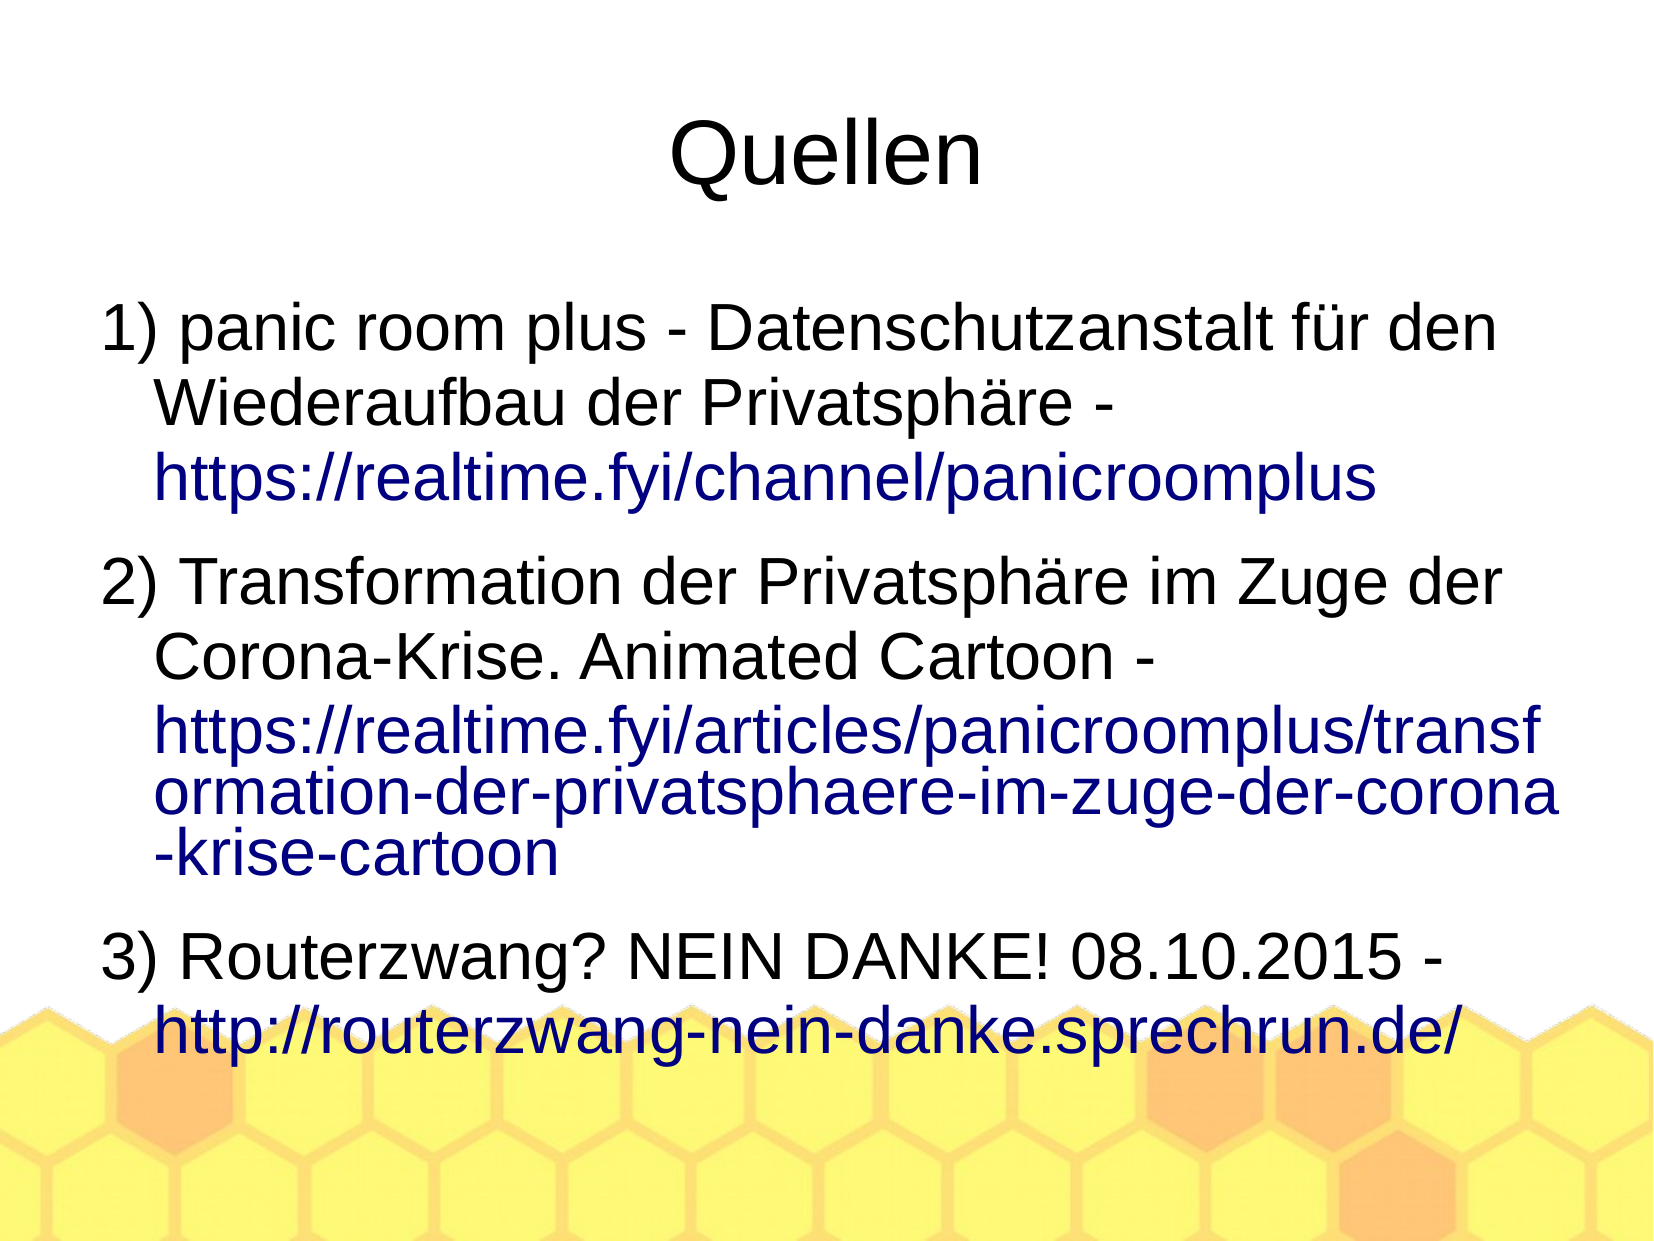

# Quellen
 panic room plus - Datenschutzanstalt für den Wiederaufbau der Privatsphäre - https://realtime.fyi/channel/panicroomplus
 Transformation der Privatsphäre im Zuge der Corona-Krise. Animated Cartoon - https://realtime.fyi/articles/panicroomplus/transformation-der-privatsphaere-im-zuge-der-corona-krise-cartoon
 Routerzwang? NEIN DANKE! 08.10.2015 - http://routerzwang-nein-danke.sprechrun.de/